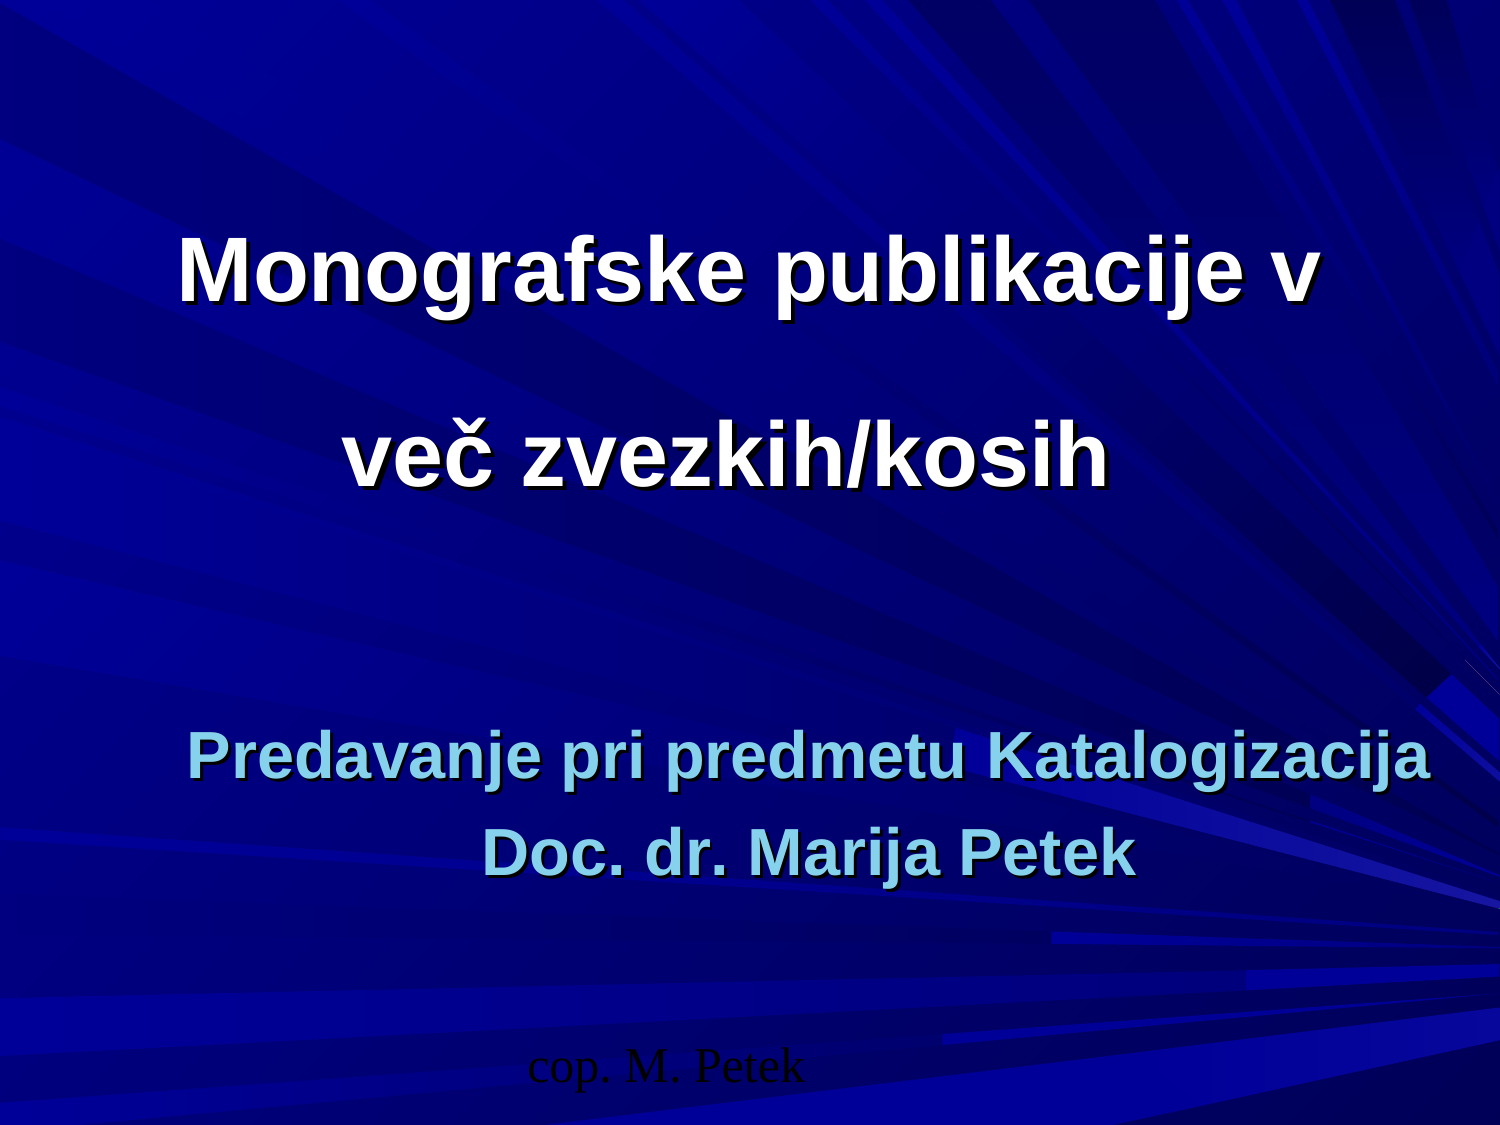

# Monografske publikacije v več zvezkih/kosih
Predavanje pri predmetu Katalogizacija
Doc. dr. Marija Petek
cop. M. Petek